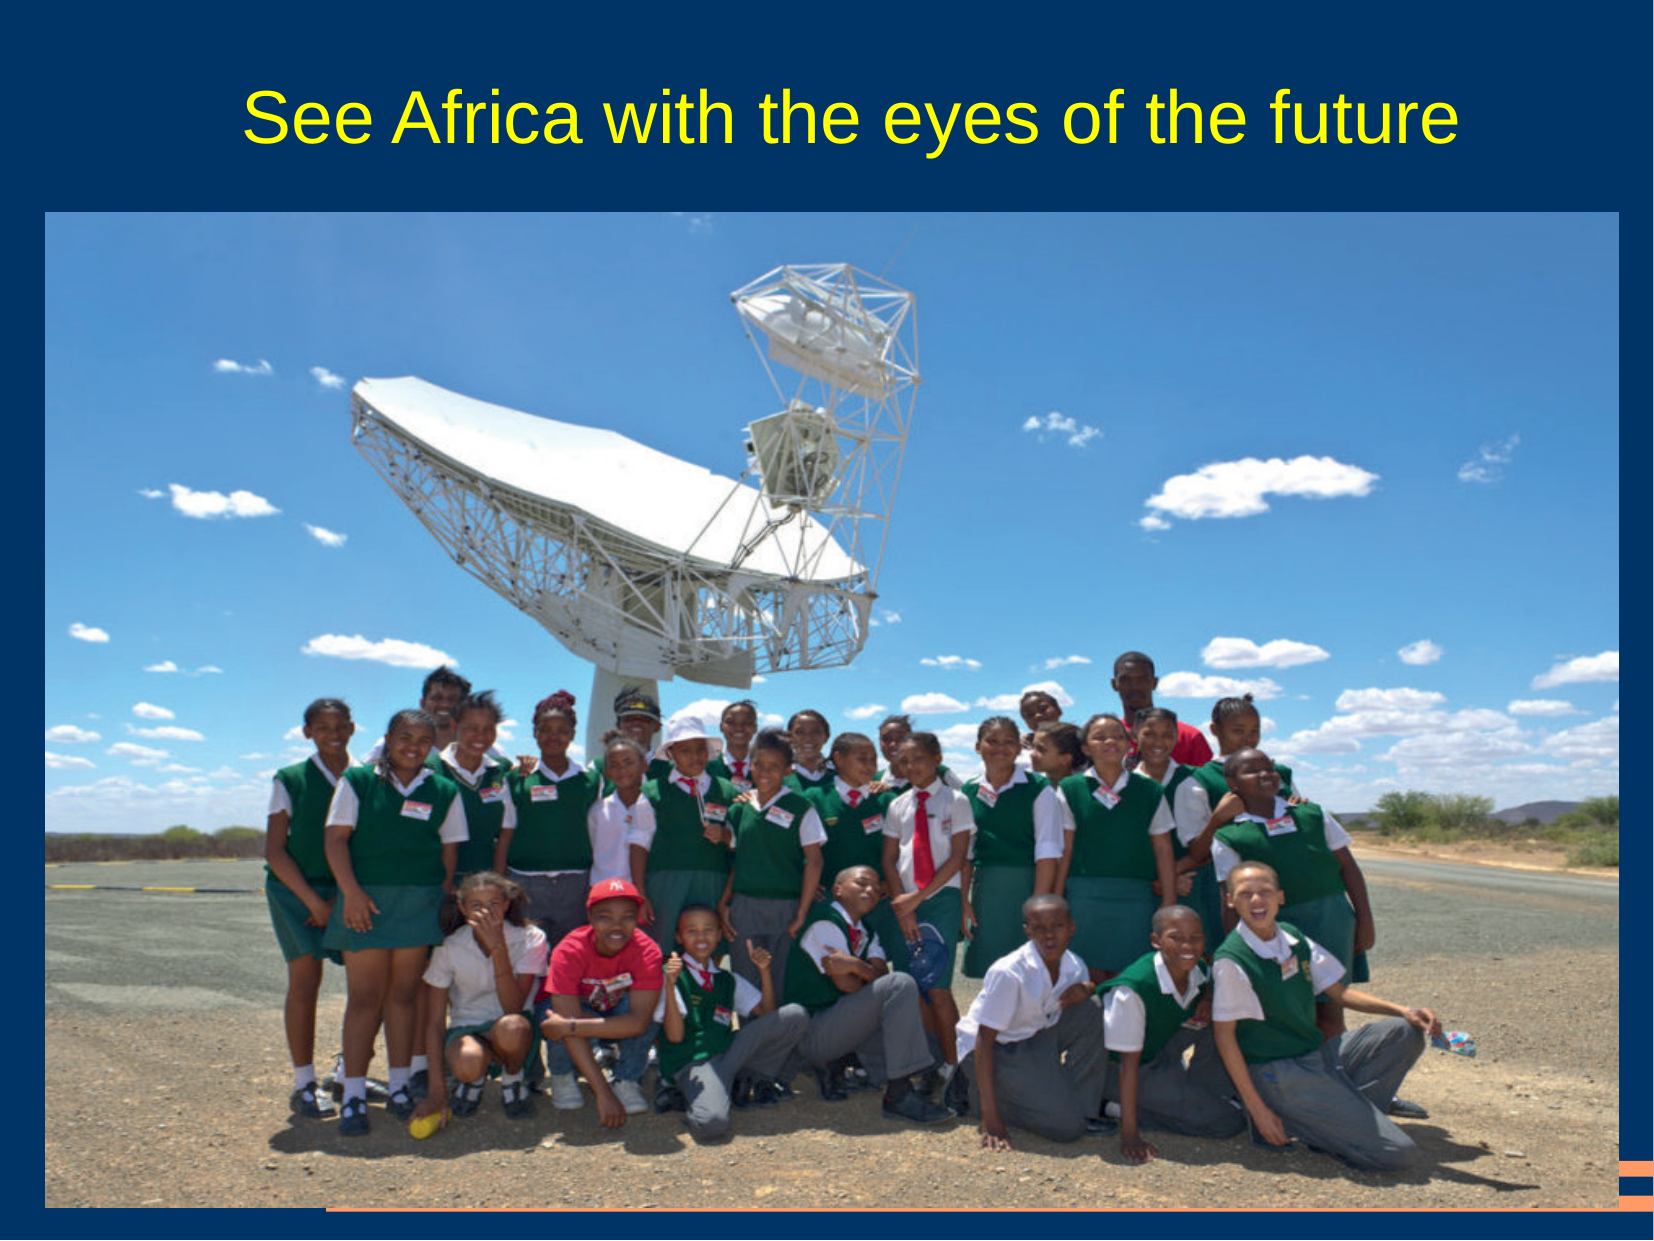

# See Africa with the eyes of the future